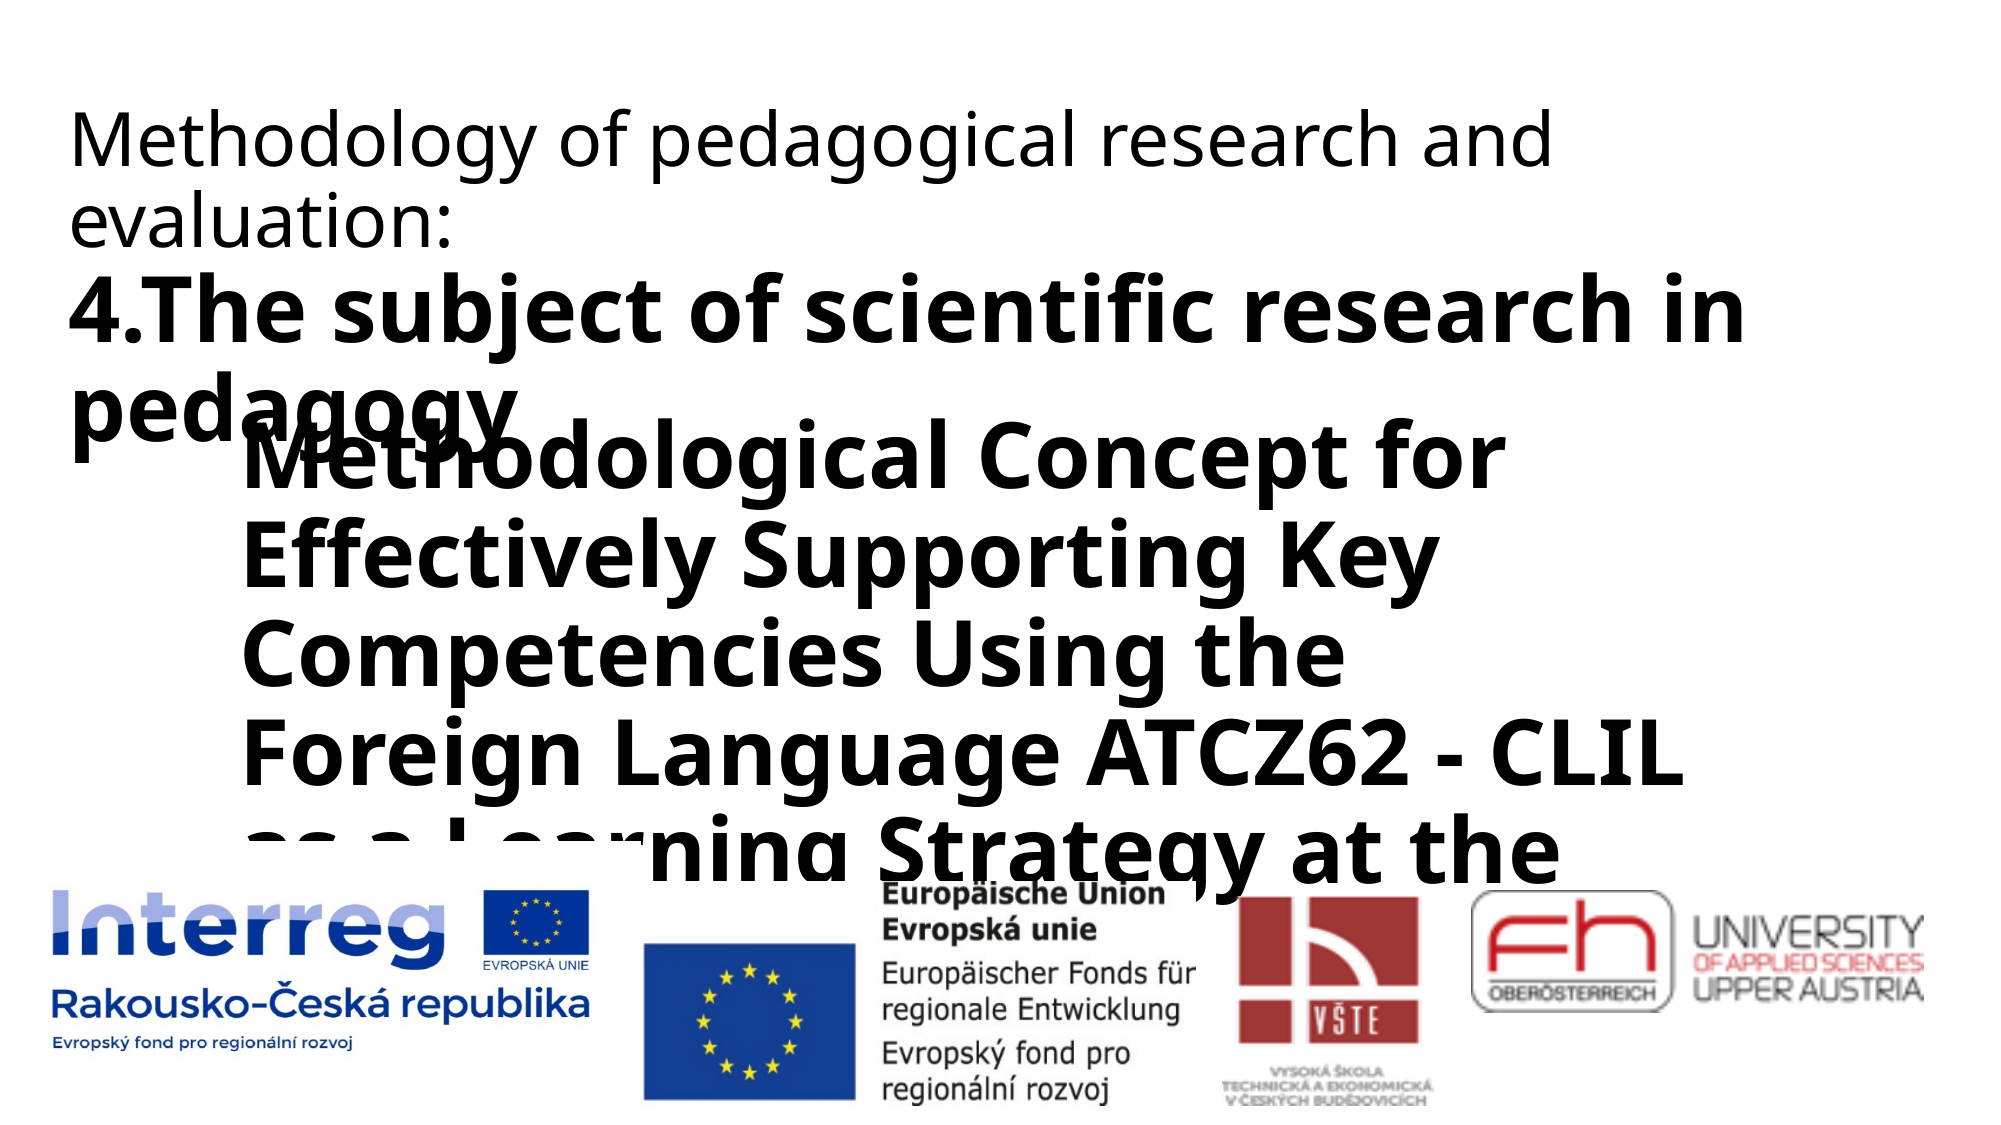

# Methodology of pedagogical research and evaluation: 4.The subject of scientific research in pedagogy
Methodological Concept for Effectively Supporting Key Competencies Using the Foreign Language ATCZ62 - CLIL as a Learning Strategy at the College